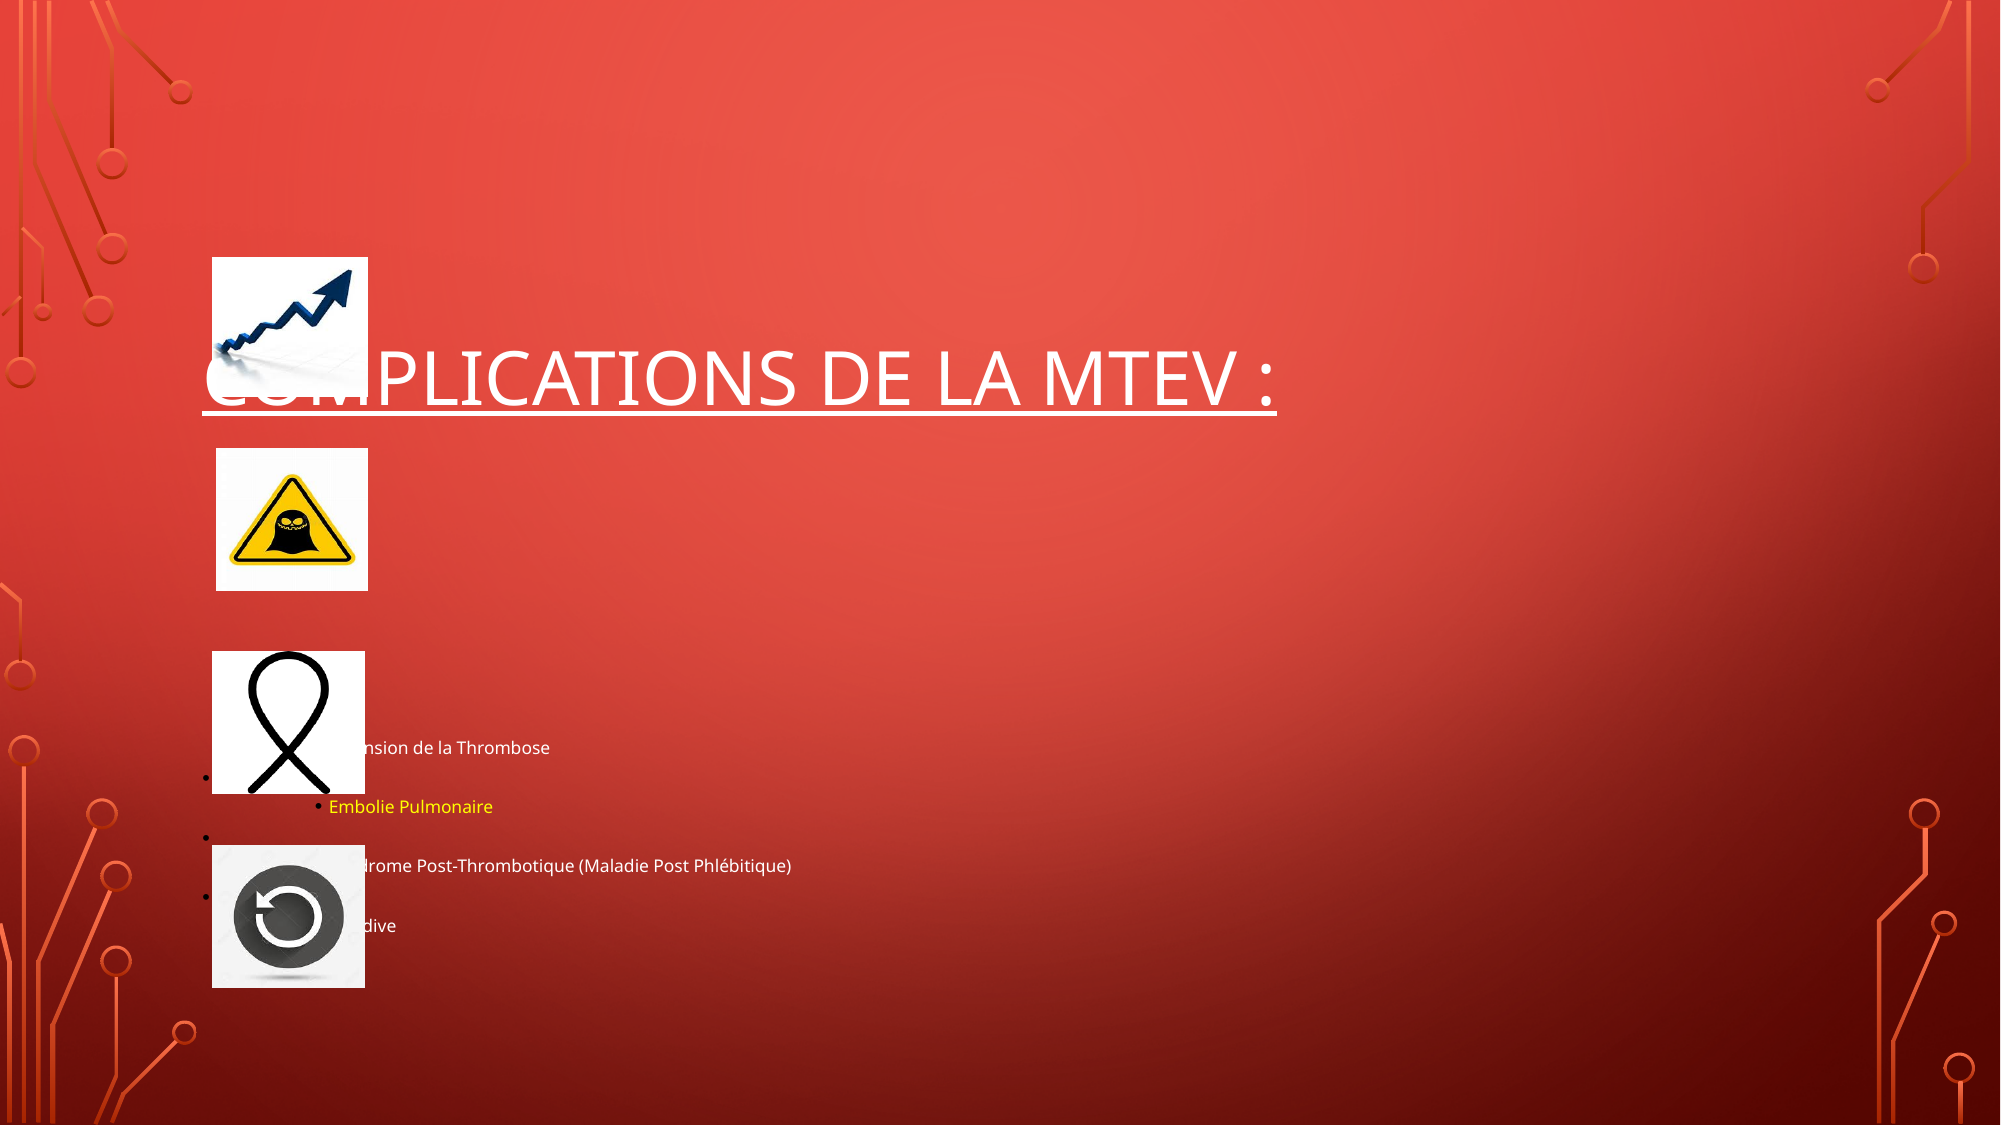

# Complications de la MTEv :
Extension de la Thrombose
Embolie Pulmonaire
Syndrome Post-Thrombotique (Maladie Post Phlébitique)
Récidive